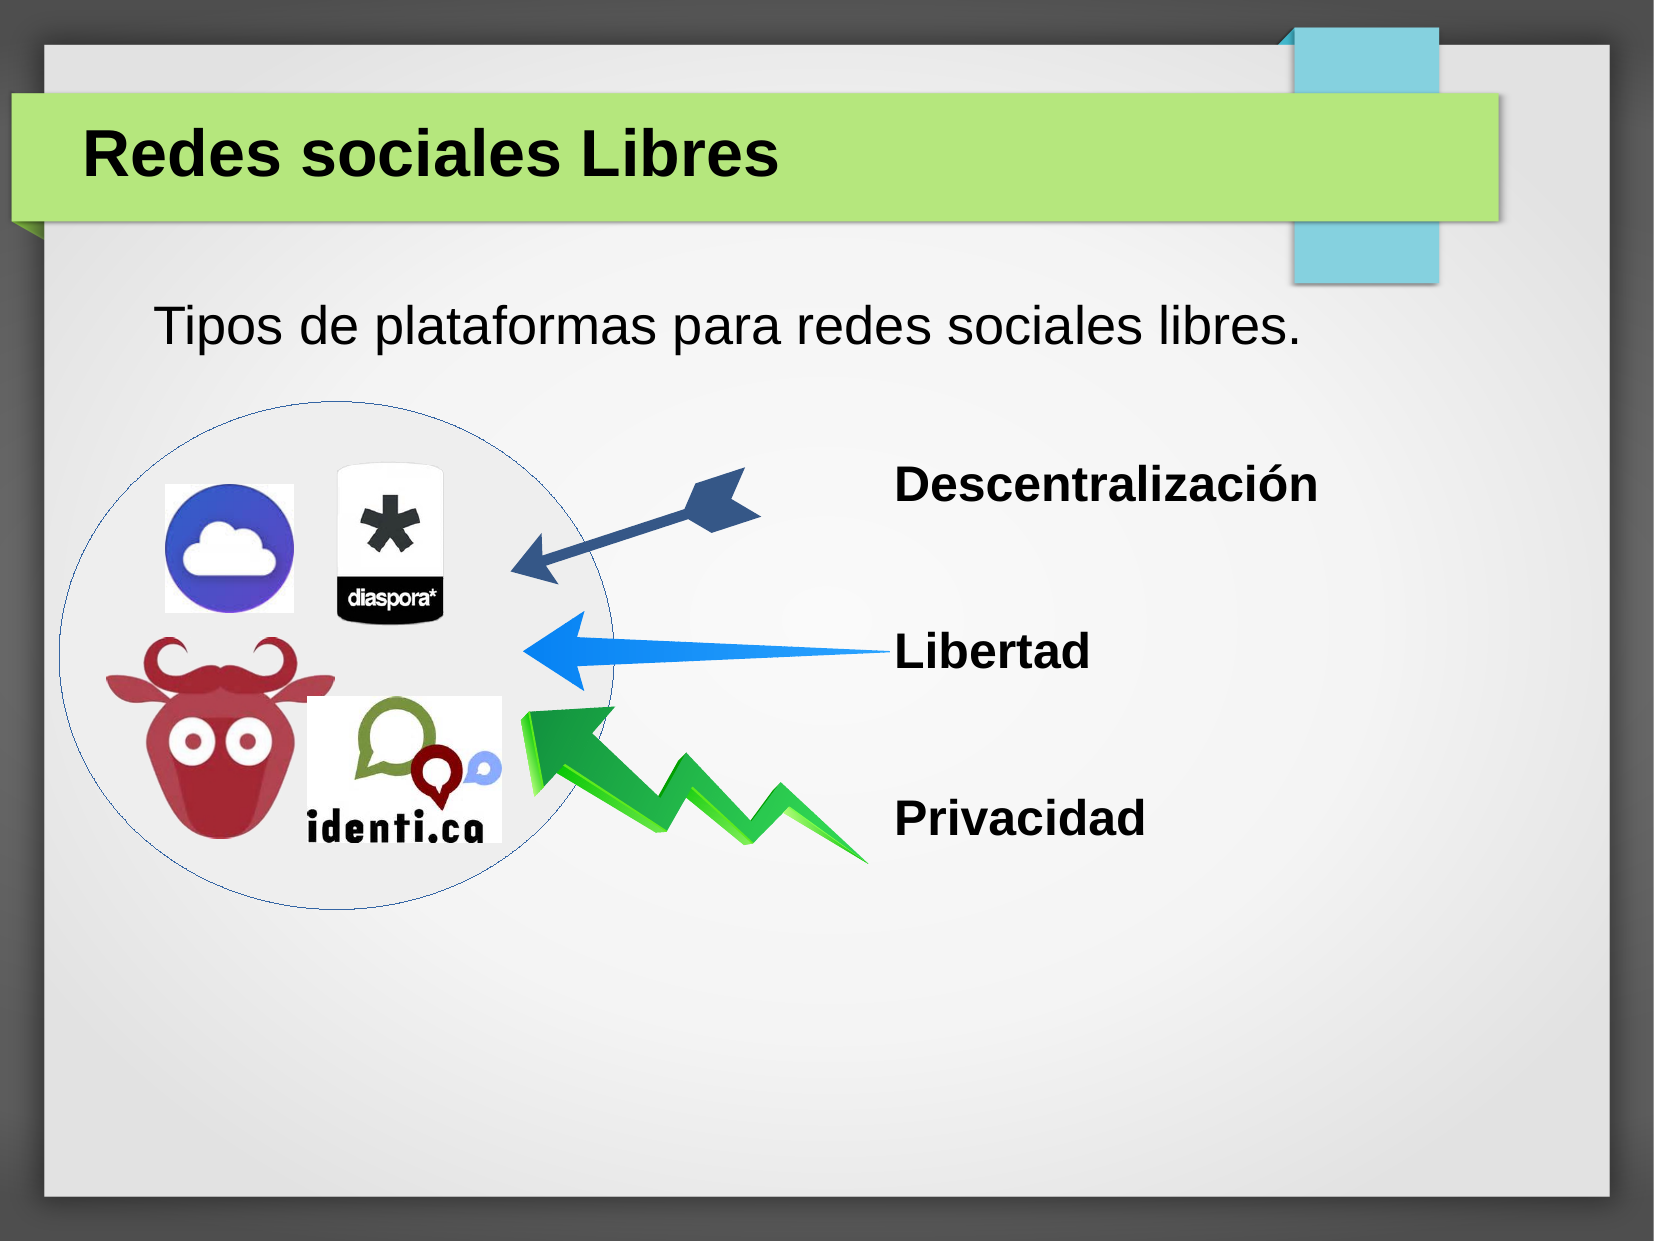

# Redes sociales Libres
Tipos de plataformas para redes sociales libres.
Descentralización
Libertad
Privacidad